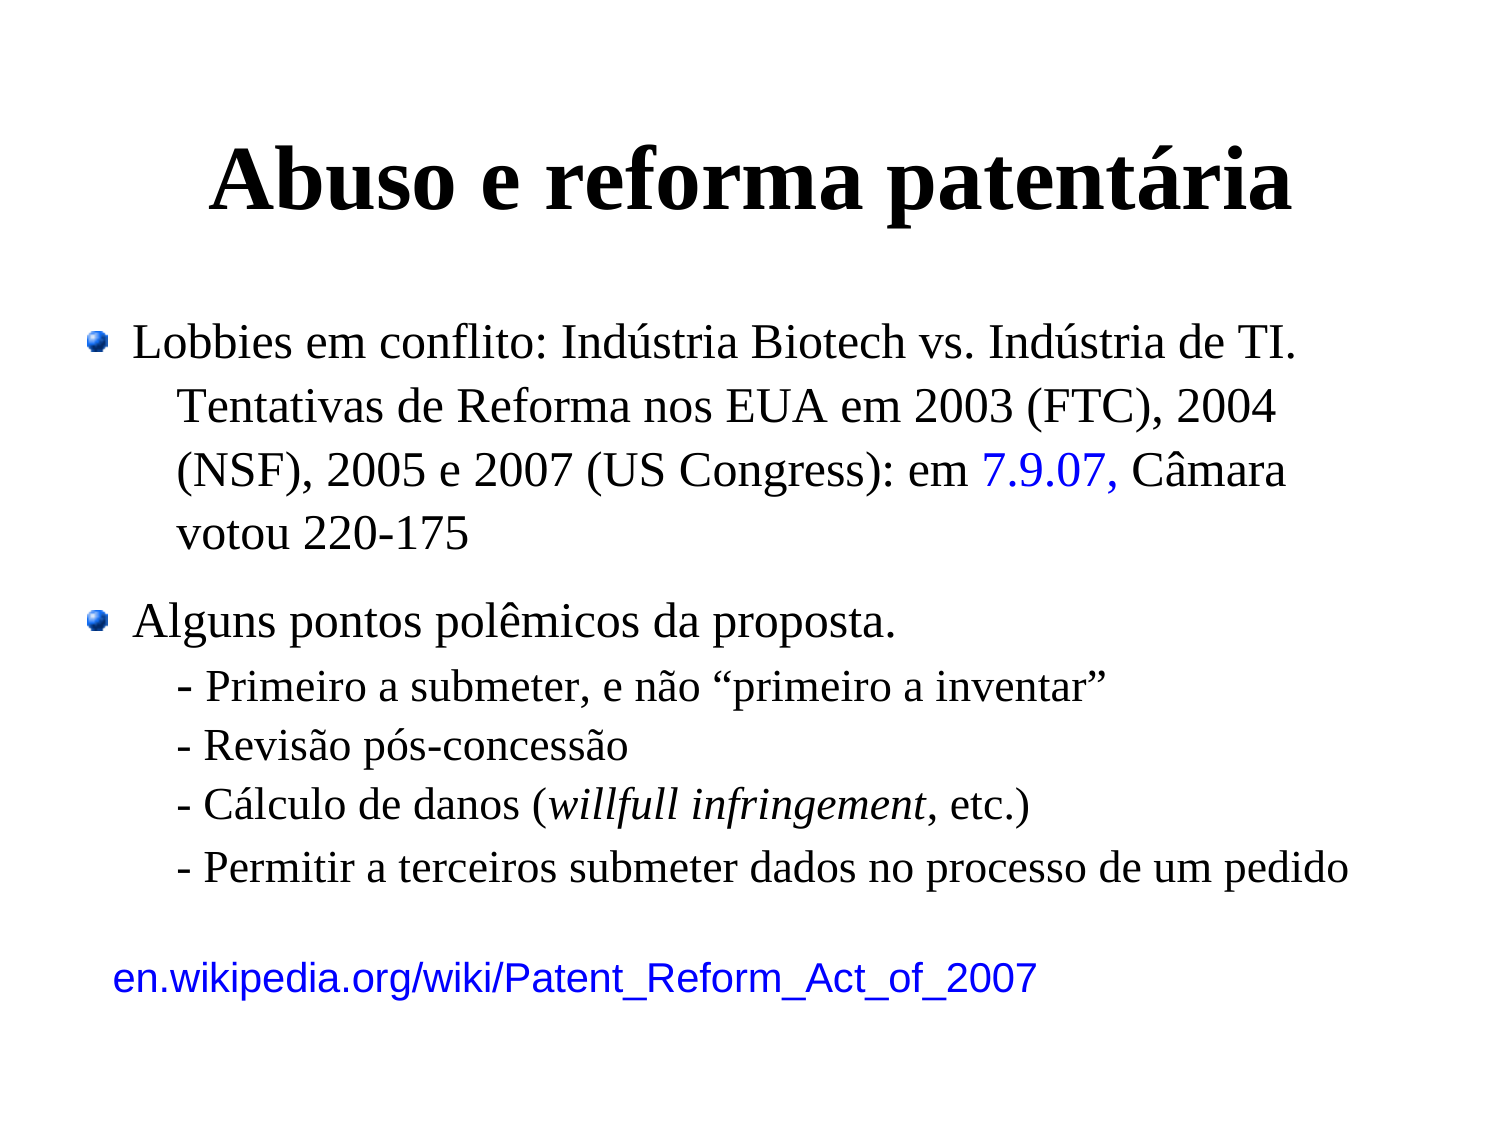

# Abuso e reforma patentária
Lobbies em conflito: Indústria Biotech vs. Indústria de TI.
Tentativas de Reforma nos EUA em 2003 (FTC), 2004 (NSF), 2005 e 2007 (US Congress): em 7.9.07, Câmara votou 220-175
Alguns pontos polêmicos da proposta.
- Primeiro a submeter, e não “primeiro a inventar”
- Revisão pós-concessão
- Cálculo de danos (willfull infringement, etc.)
- Permitir a terceiros submeter dados no processo de um pedido
en.wikipedia.org/wiki/Patent_Reform_Act_of_2007